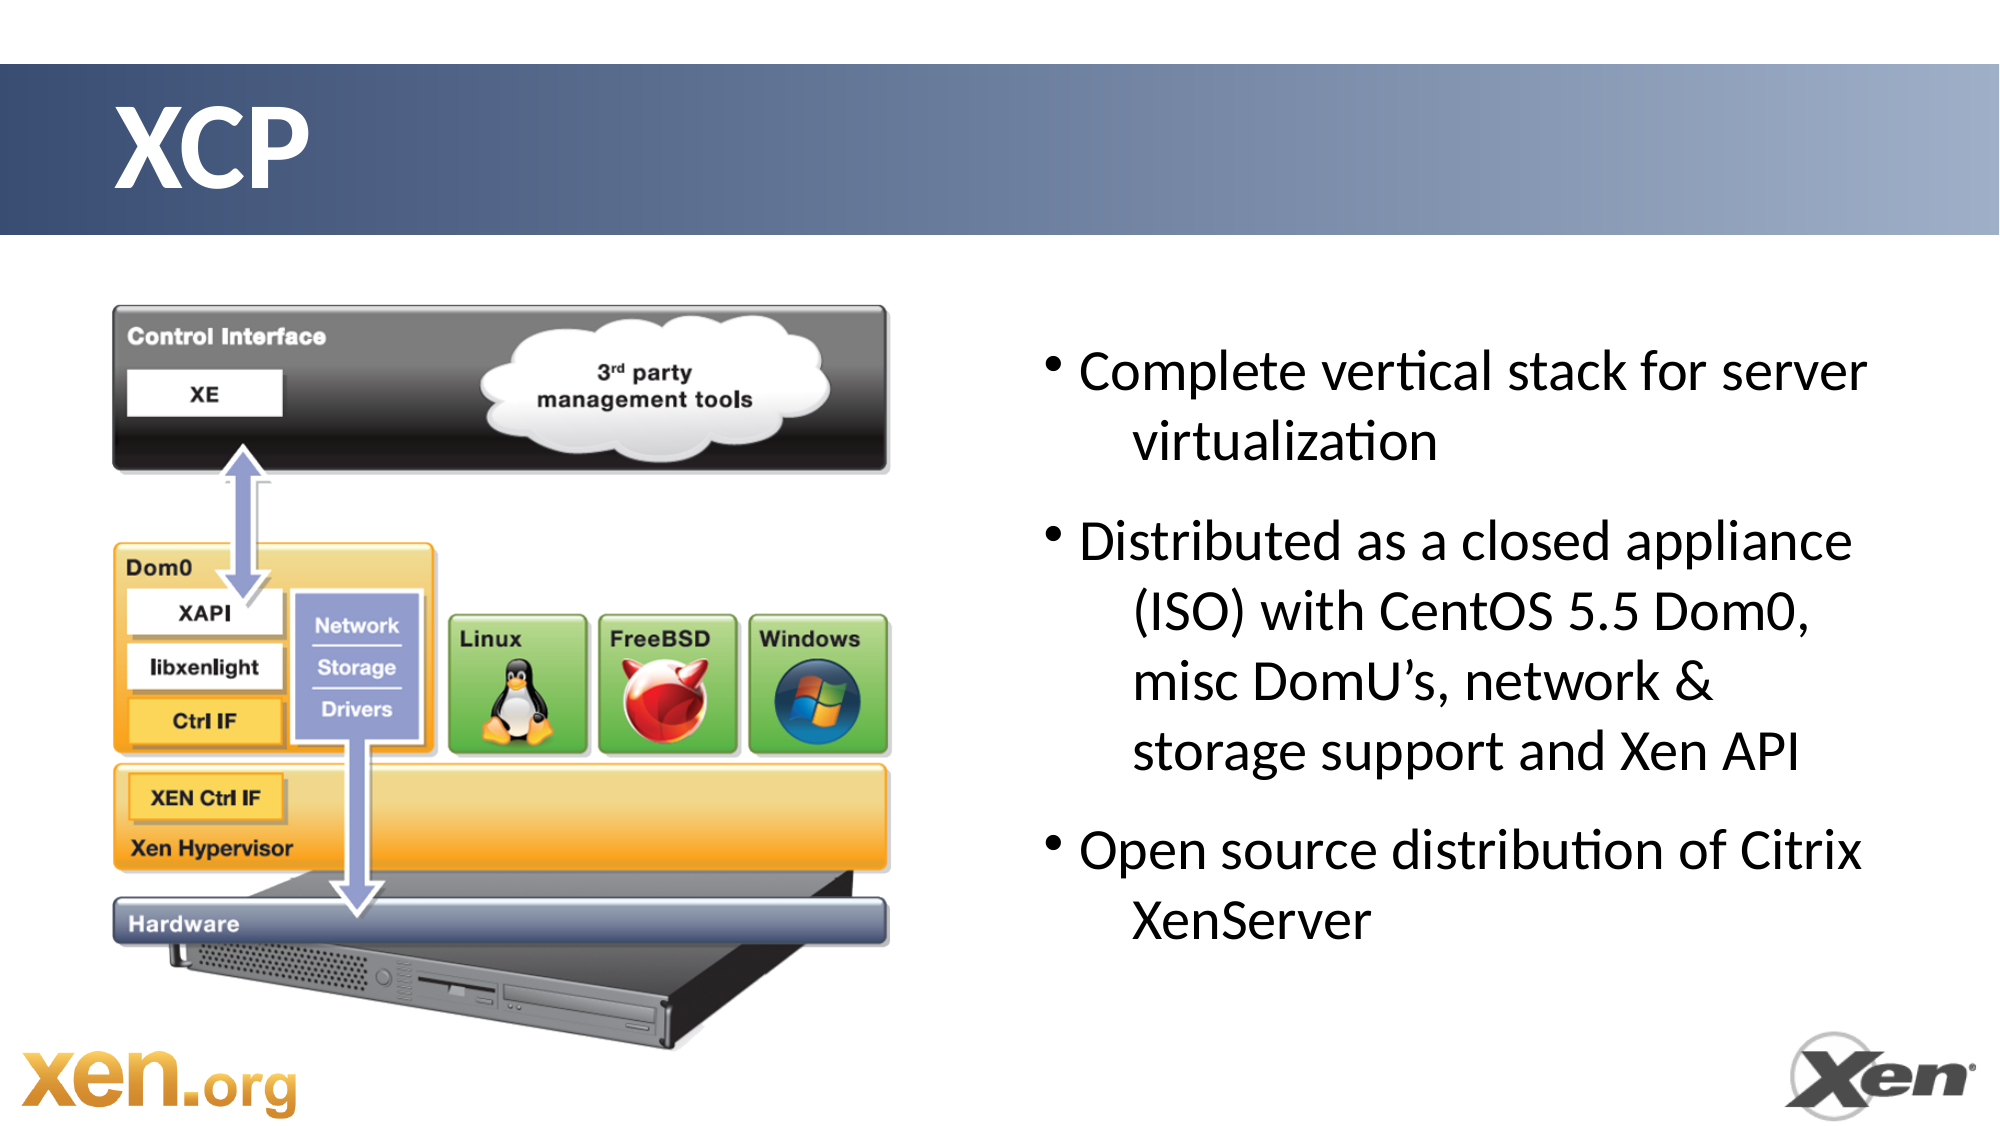

# XCP
Complete vertical stack for server virtualization
Distributed as a closed appliance (ISO) with CentOS 5.5 Dom0, misc DomU’s, network & storage support and Xen API
Open source distribution of Citrix XenServer